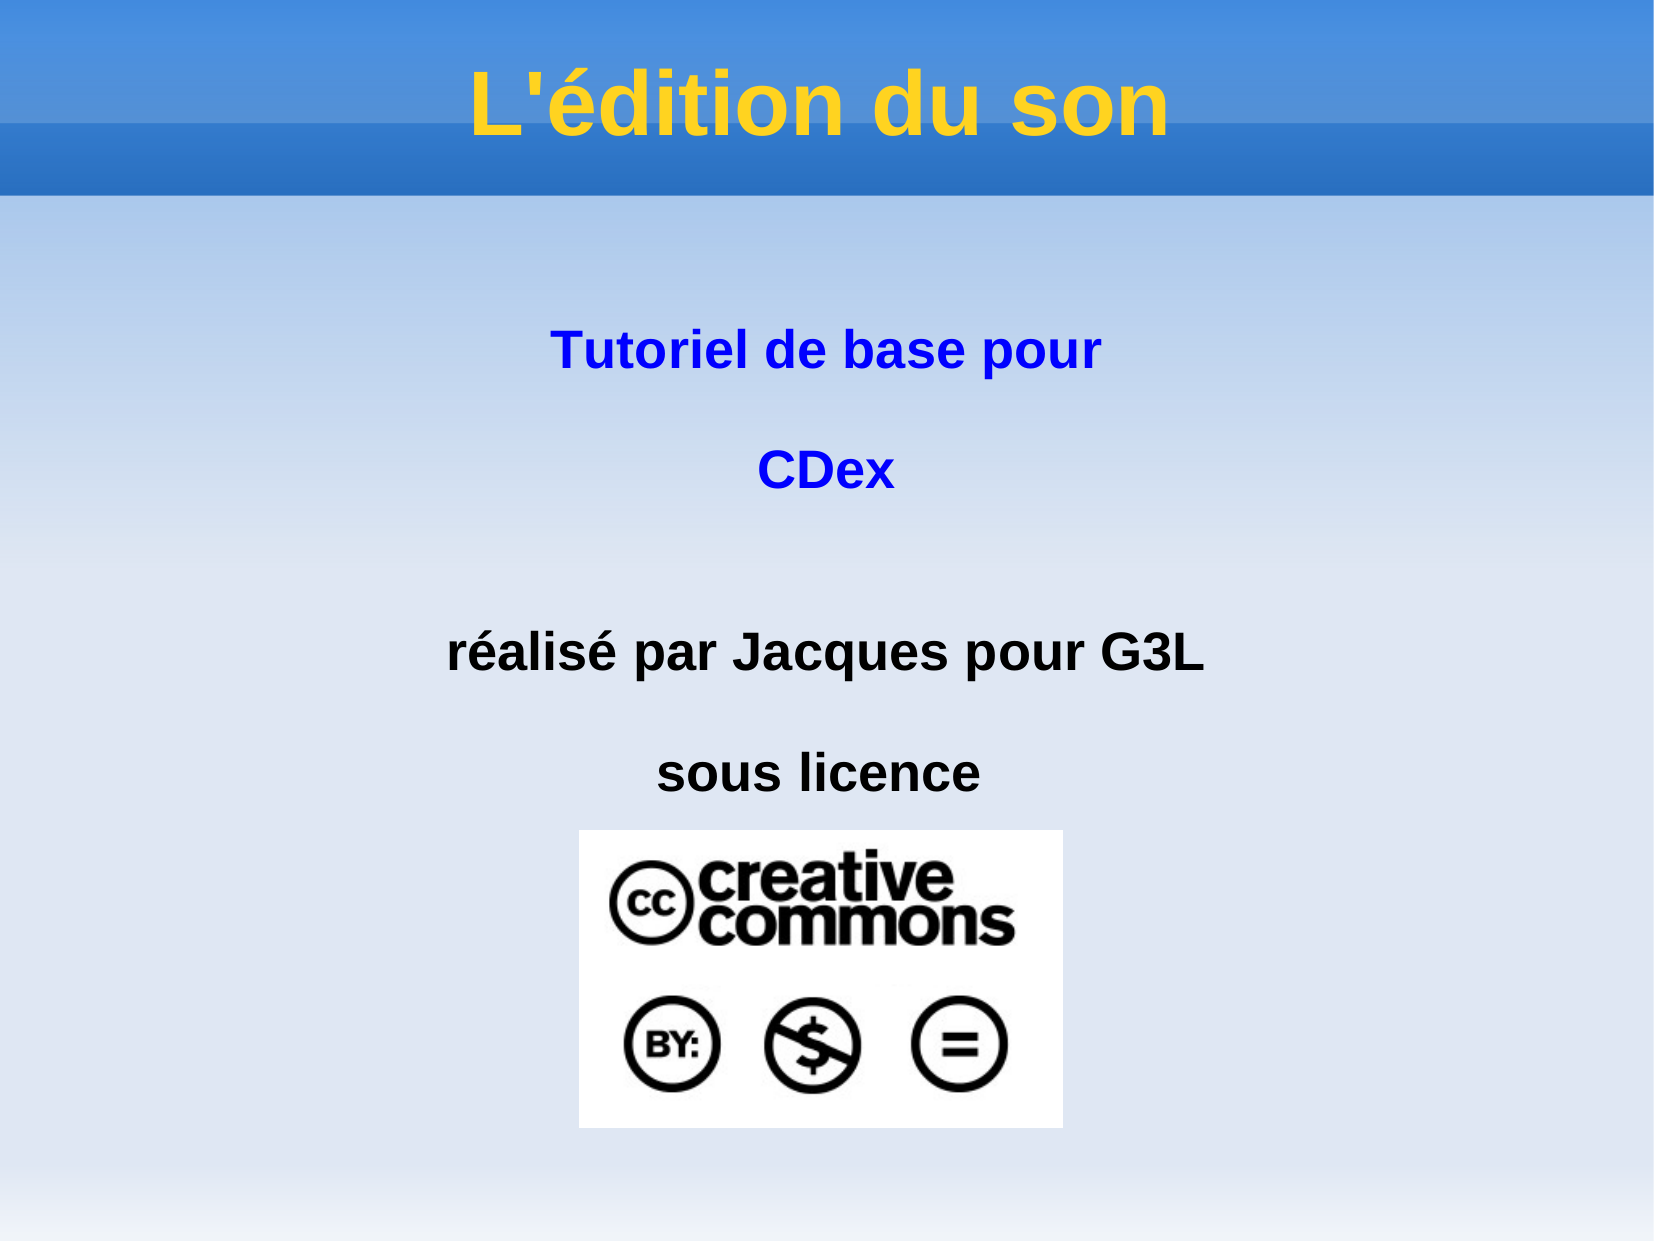

# L'édition du son
Tutoriel de base pour
CDex
réalisé par Jacques pour G3L
sous licence